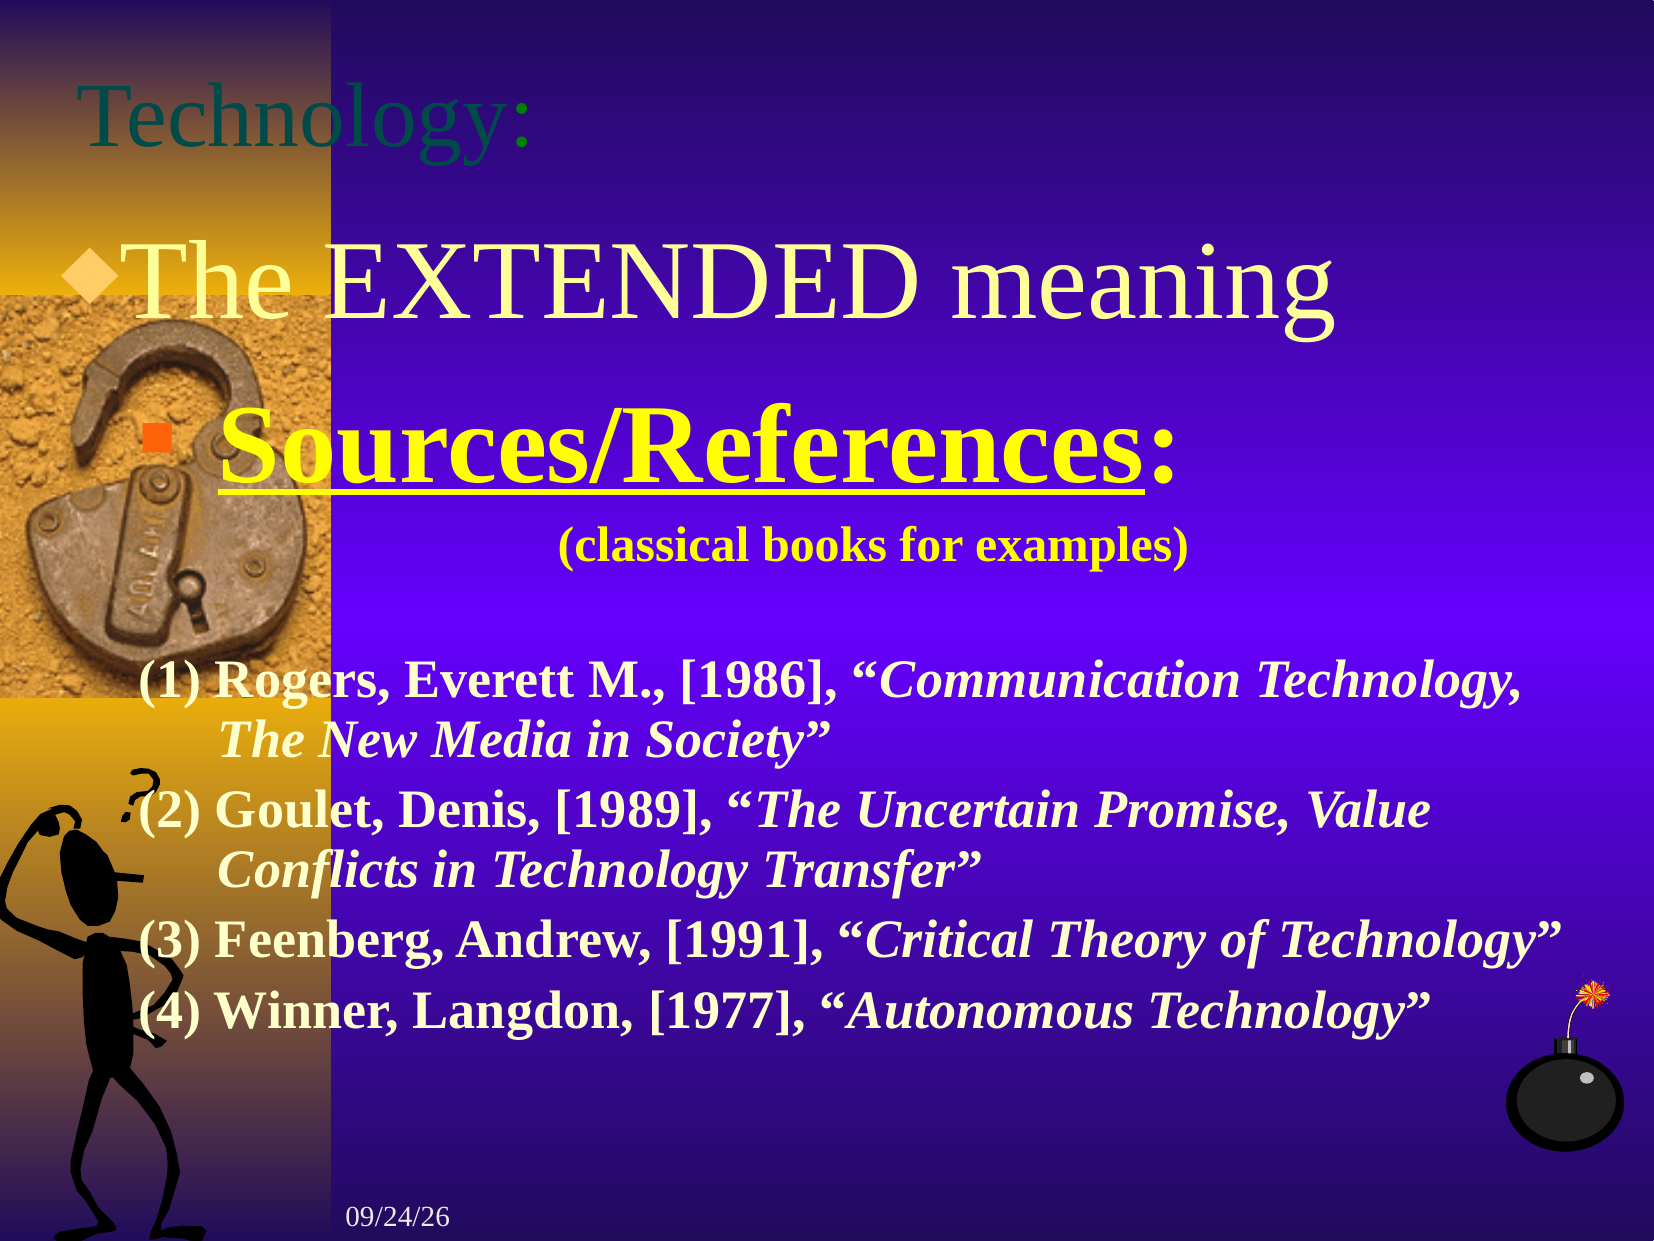

# Technology:
The EXTENDED meaning
Sources/References:
(classical books for examples)
(1) Rogers, Everett M., [1986], “Communication Technology, The New Media in Society”
(2) Goulet, Denis, [1989], “The Uncertain Promise, Value Conflicts in Technology Transfer”
(3) Feenberg, Andrew, [1991], “Critical Theory of Technology”
(4) Winner, Langdon, [1977], “Autonomous Technology”